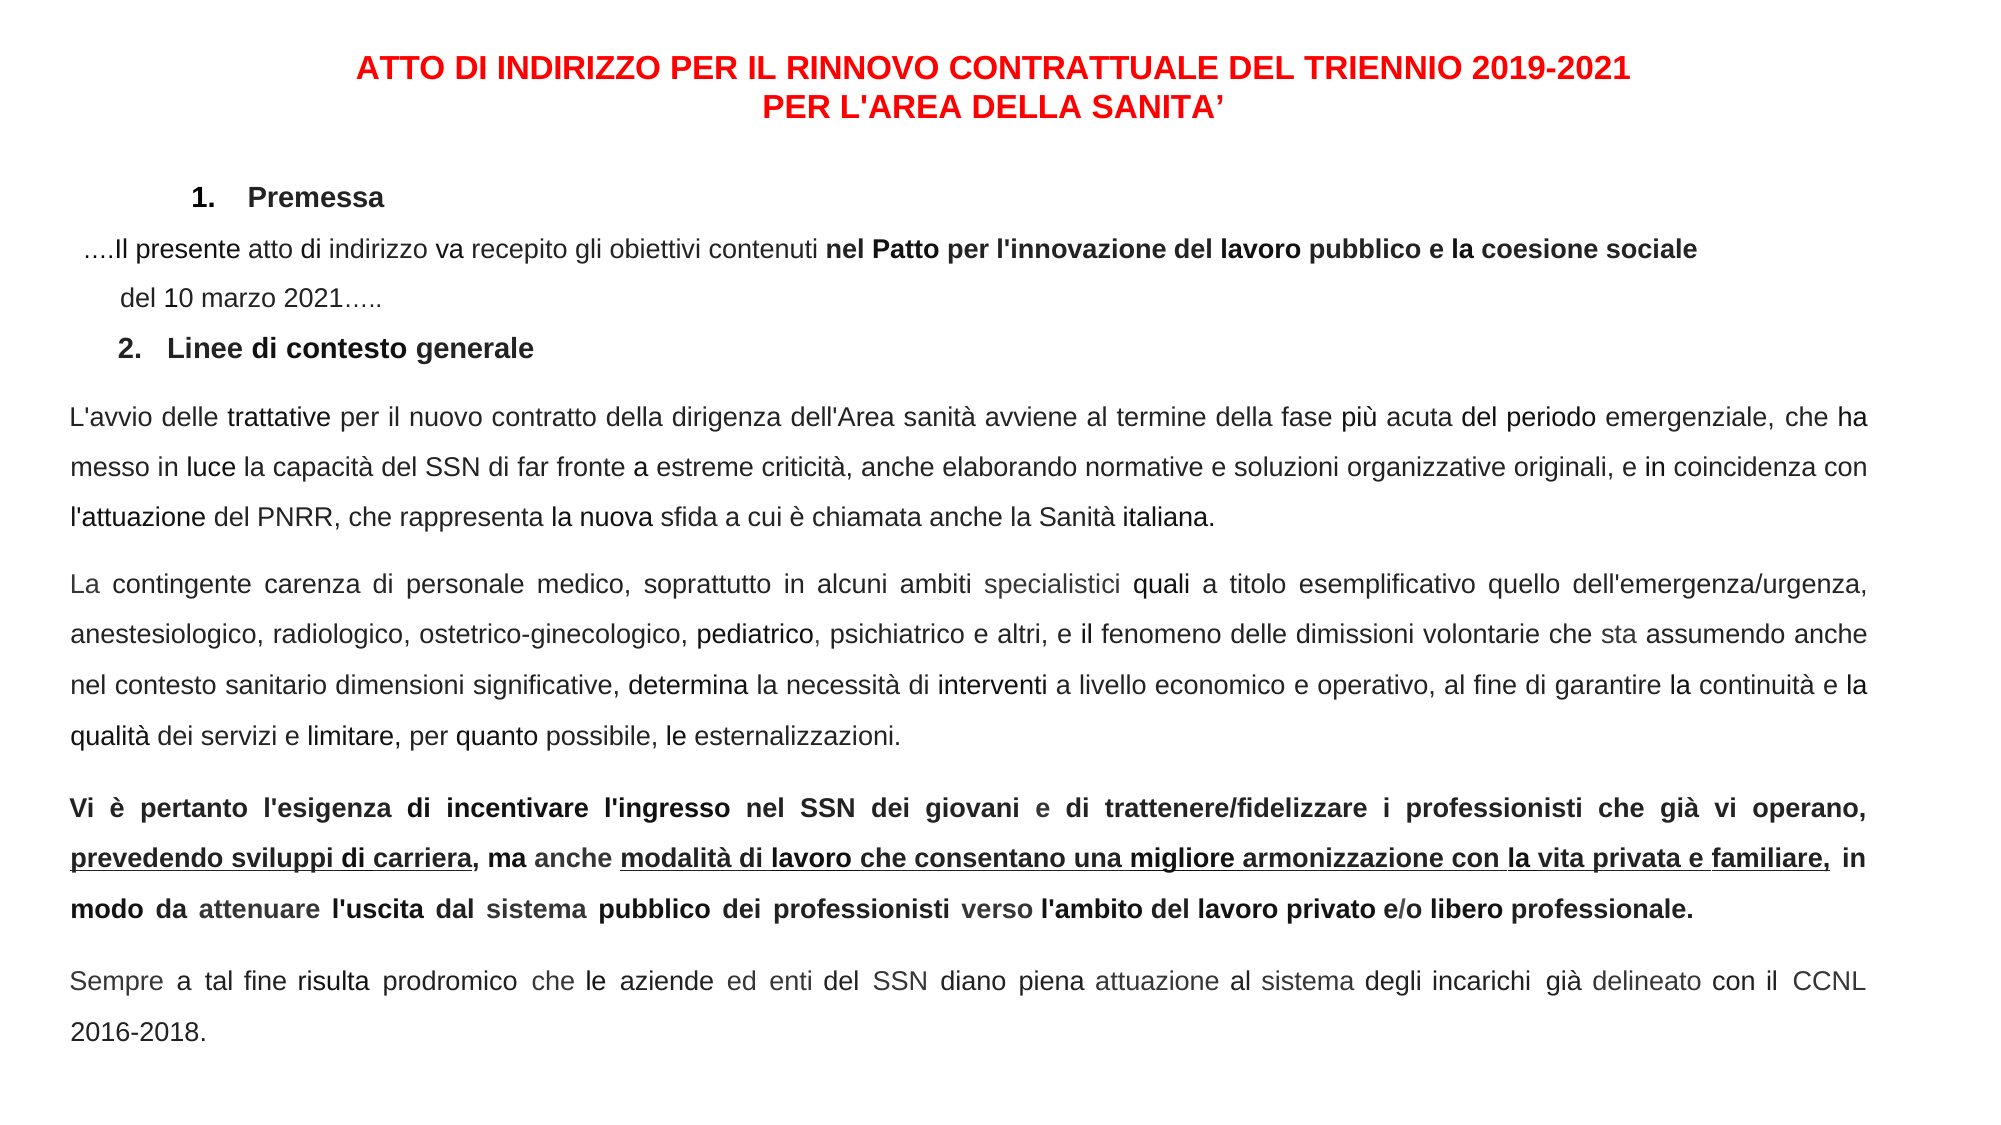

# ATTO DI INDIRIZZO PER IL RINNOVO CONTRATTUALE DEL TRIENNIO 2019-2021
 PER L'AREA DELLA SANITA’
Premessa
….Il presente atto di indirizzo va recepito gli obiettivi contenuti nel Patto per l'innovazione del lavoro pubblico e la coesione sociale
 del 10 marzo 2021…..
2. Linee di contesto generale
L'avvio delle trattative per il nuovo contratto della dirigenza dell'Area sanità avviene al termine della fase più acuta del periodo emergenziale, che ha messo in luce la capacità del SSN di far fronte a estreme criticità, anche elaborando normative e soluzioni organizzative originali, e in coincidenza con l'attuazione del PNRR, che rappresenta la nuova sfida a cui è chiamata anche la Sanità italiana.
La contingente carenza di personale medico, soprattutto in alcuni ambiti specialistici quali a titolo esemplificativo quello dell'emergenza/urgenza, anestesiologico, radiologico, ostetrico-ginecologico, pediatrico, psichiatrico e altri, e il fenomeno delle dimissioni volontarie che sta assumendo anche nel contesto sanitario dimensioni significative, determina la necessità di interventi a livello economico e operativo, al fine di garantire la continuità e la qualità dei servizi e limitare, per quanto possibile, le esternalizzazioni.
Vi è pertanto l'esigenza di incentivare l'ingresso nel SSN dei giovani e di trattenere/fidelizzare i professionisti che già vi operano, prevedendo sviluppi di carriera, ma anche modalità di lavoro che consentano una migliore armonizzazione con la vita privata e familiare, in modo da attenuare l'uscita dal sistema pubblico dei professionisti verso l'ambito del lavoro privato e/o libero professionale.
Sempre a tal fine risulta prodromico che le aziende ed enti del SSN diano piena attuazione al sistema degli incarichi già delineato con il CCNL 2016-2018.